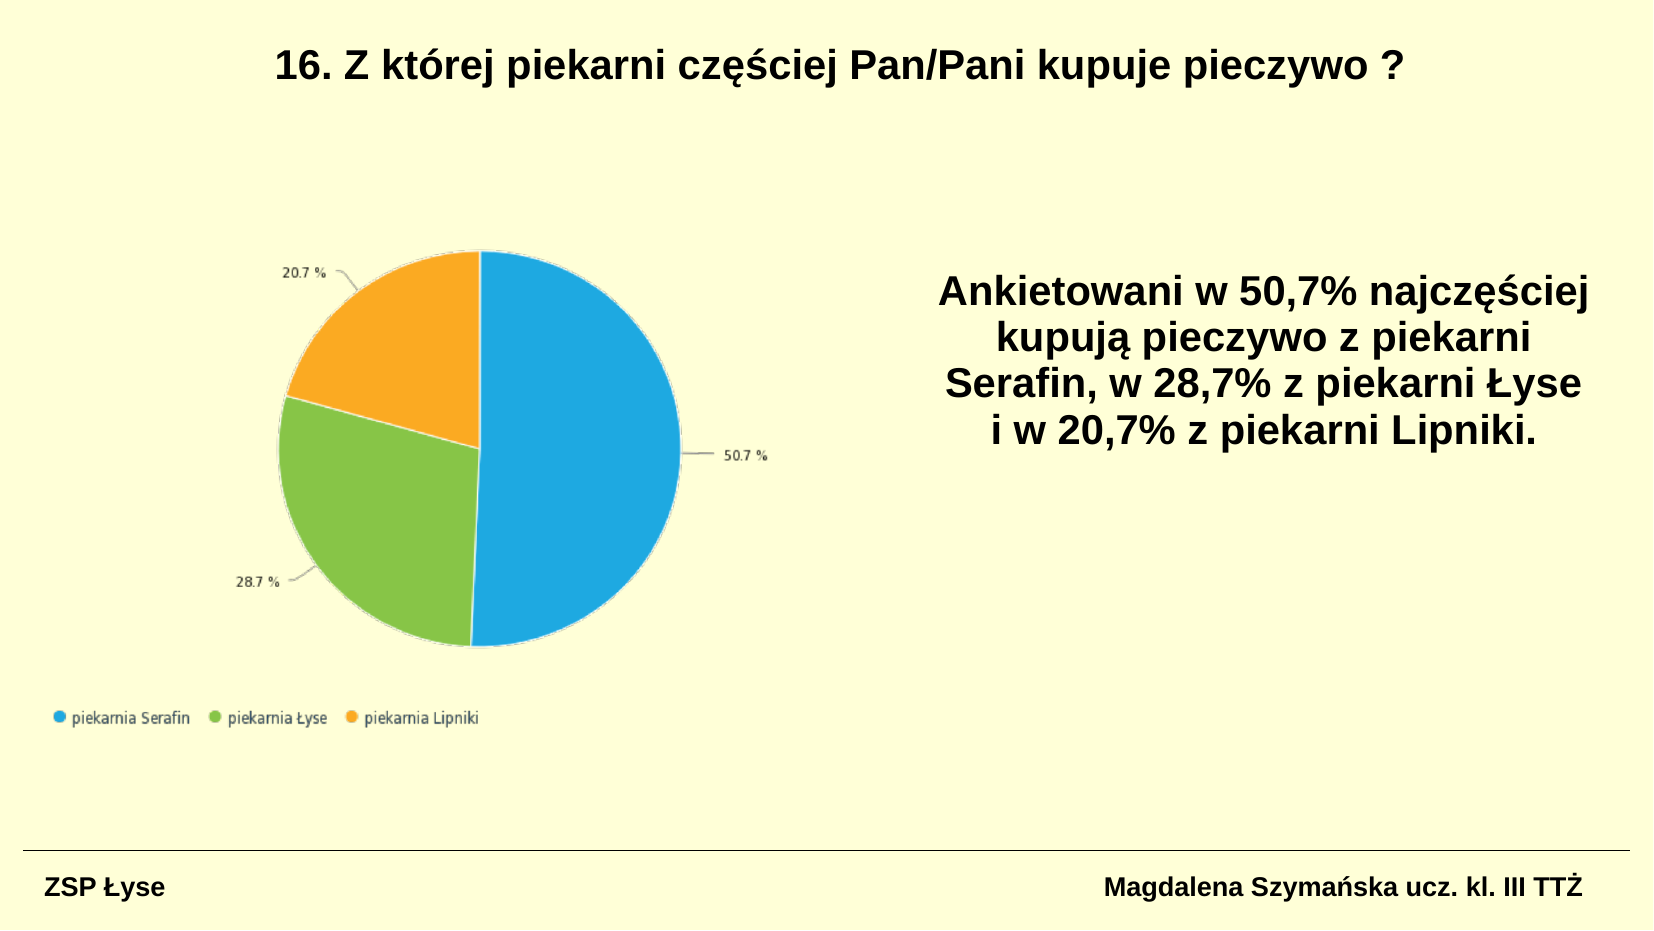

16. Z której piekarni częściej Pan/Pani kupuje pieczywo ?
Ankietowani w 50,7% najczęściej kupują pieczywo z piekarni Serafin, w 28,7% z piekarni Łyse
 i w 20,7% z piekarni Lipniki.
ZSP Łyse Magdalena Szymańska ucz. kl. III TTŻ